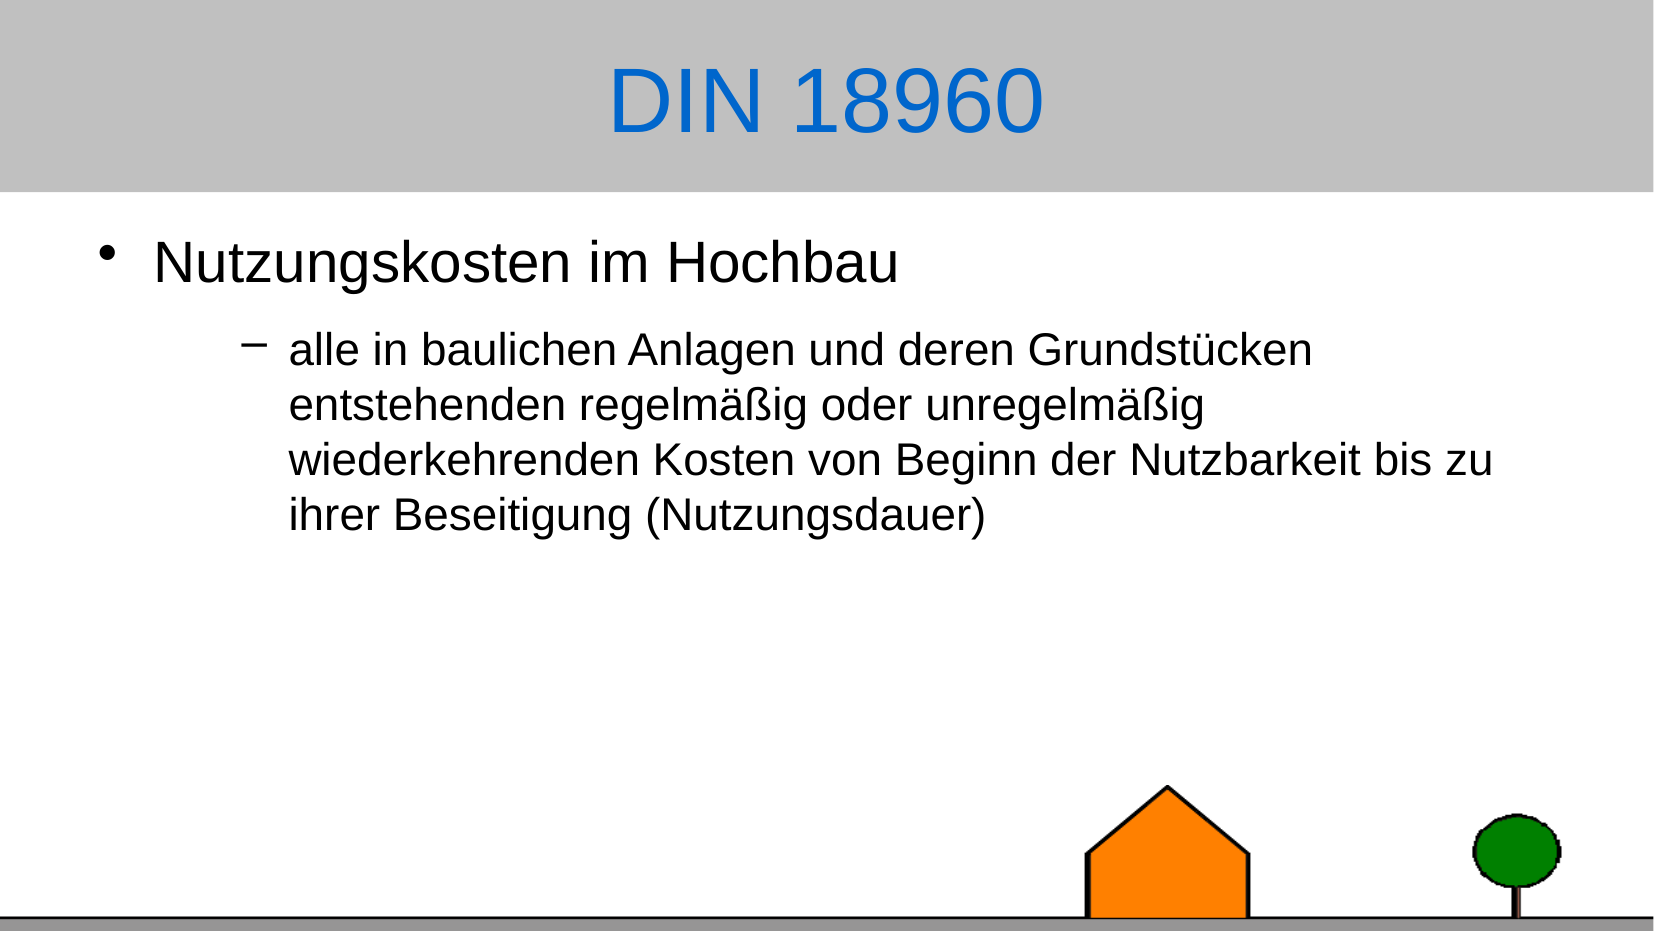

# DIN 18960
Nutzungskosten im Hochbau
alle in baulichen Anlagen und deren Grundstücken entstehenden regelmäßig oder unregelmäßig wiederkehrenden Kosten von Beginn der Nutzbarkeit bis zu ihrer Beseitigung (Nutzungsdauer)